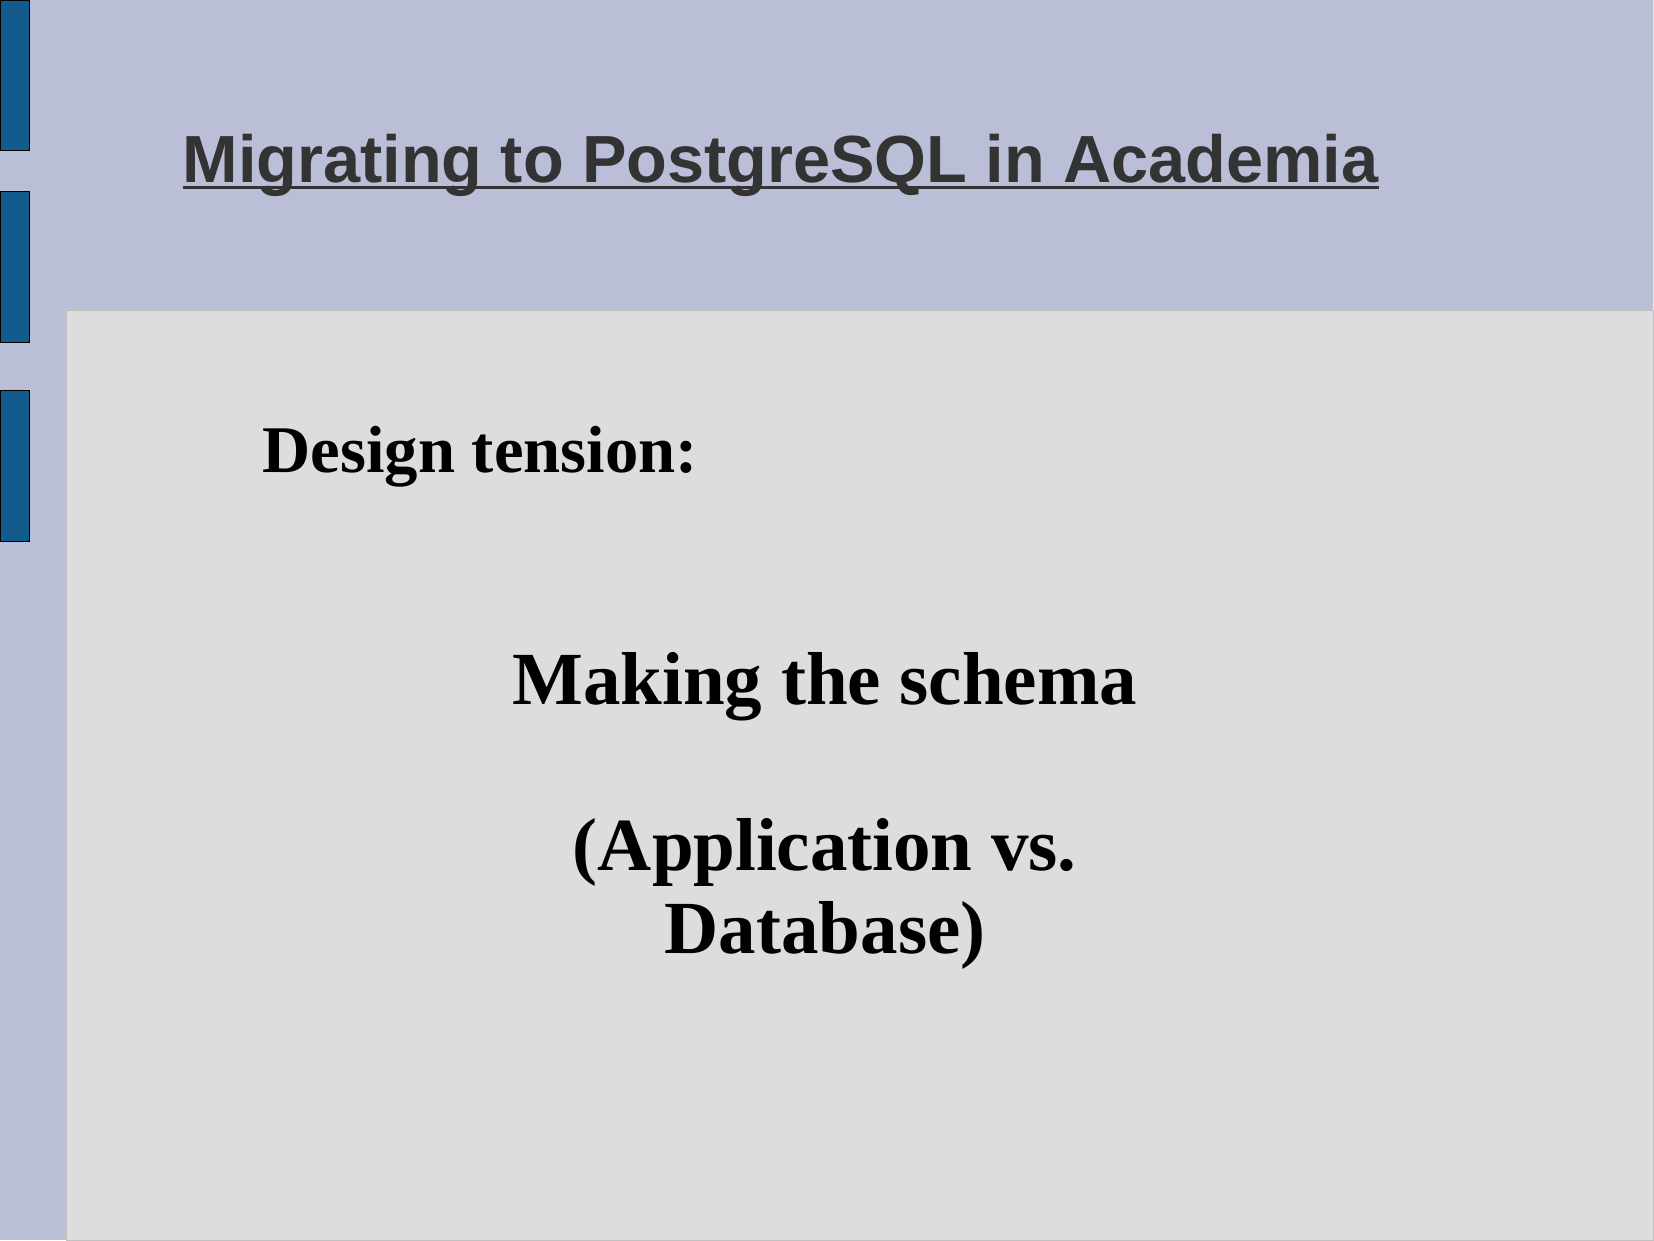

# Migrating to PostgreSQL in Academia
Design tension:
Making the schema
(Application vs. Database)